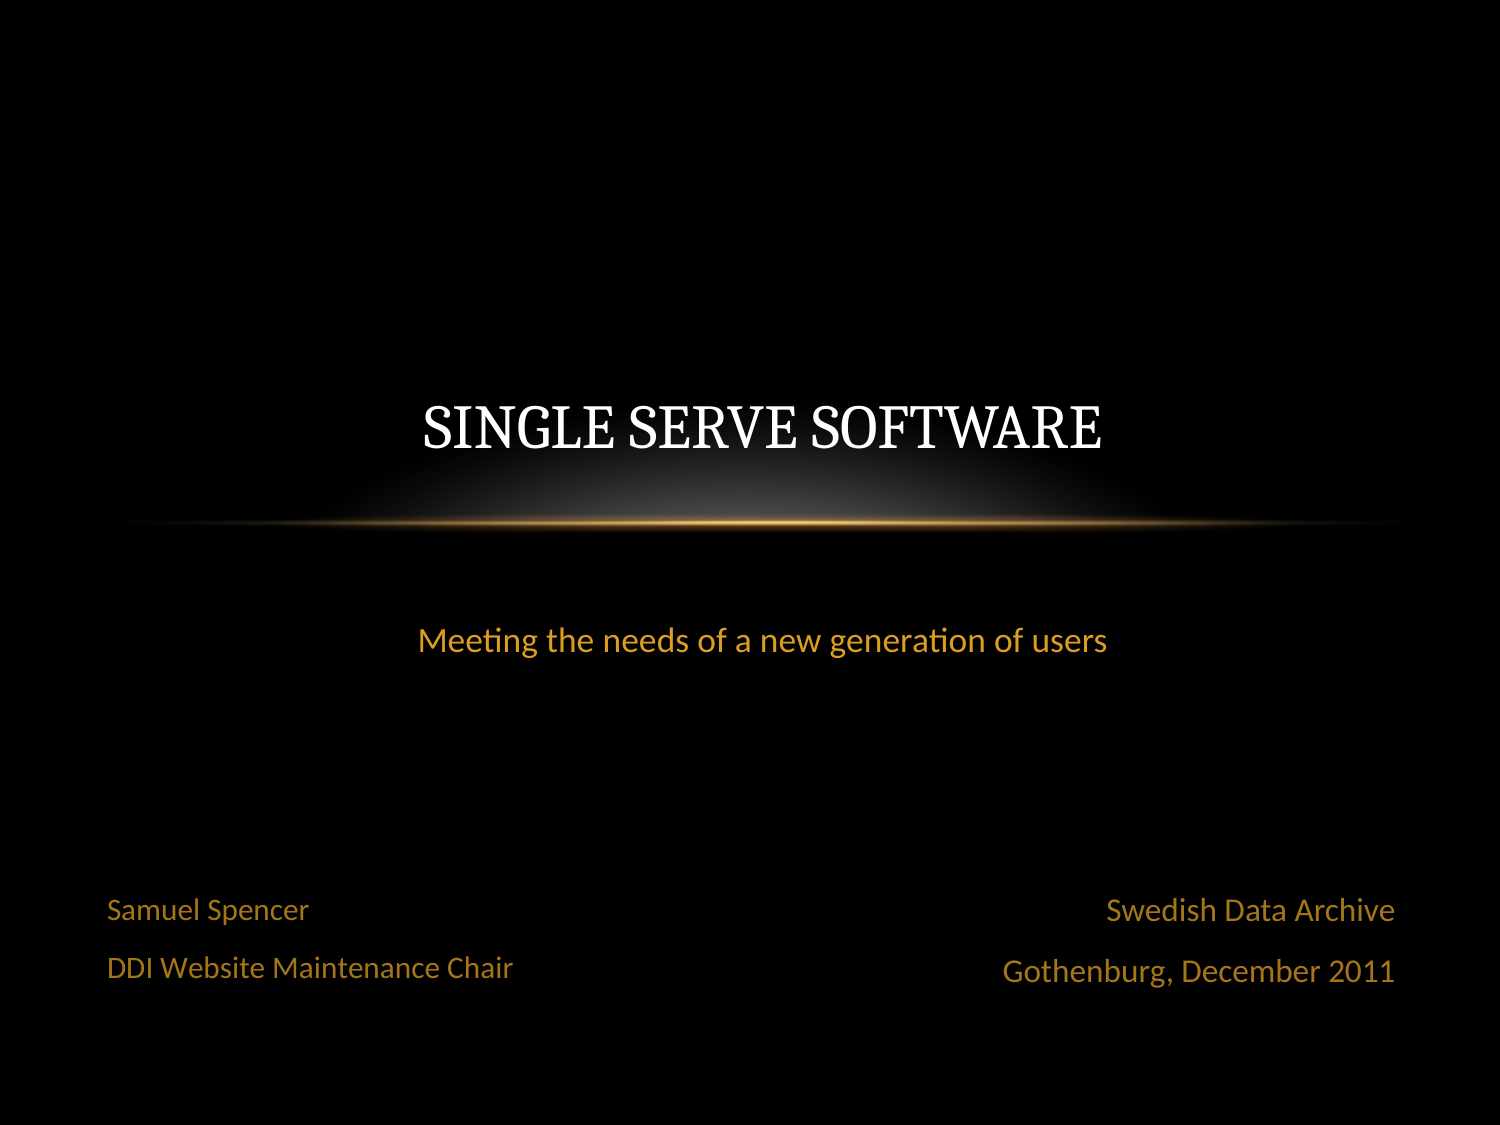

# SINGLE SERVE SOFTWARE
Meeting the needs of a new generation of users
Swedish Data Archive
Gothenburg, December 2011